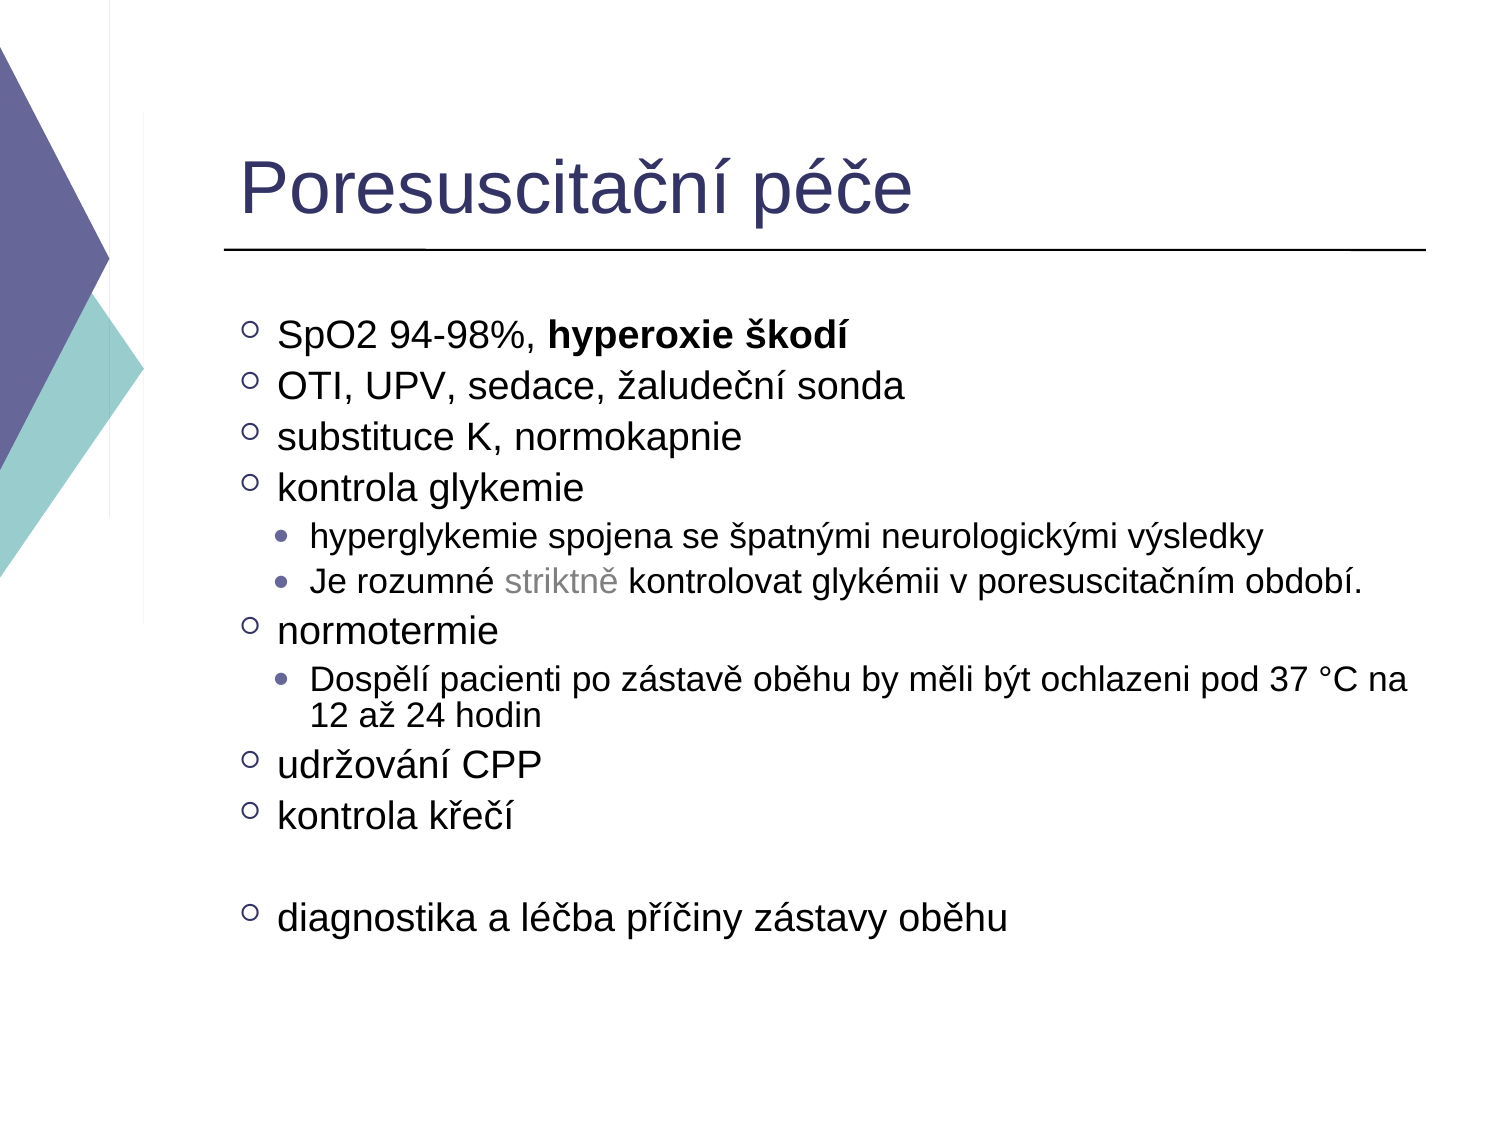

# Poresuscitační péče
SpO2 94-98%, hyperoxie škodí
OTI, UPV, sedace, žaludeční sonda
substituce K, normokapnie
kontrola glykemie
hyperglykemie spojena se špatnými neurologickými výsledky
Je rozumné striktně kontrolovat glykémii v poresuscitačním období.
normotermie
Dospělí pacienti po zástavě oběhu by měli být ochlazeni pod 37 °C na 12 až 24 hodin
udržování CPP
kontrola křečí
diagnostika a léčba příčiny zástavy oběhu